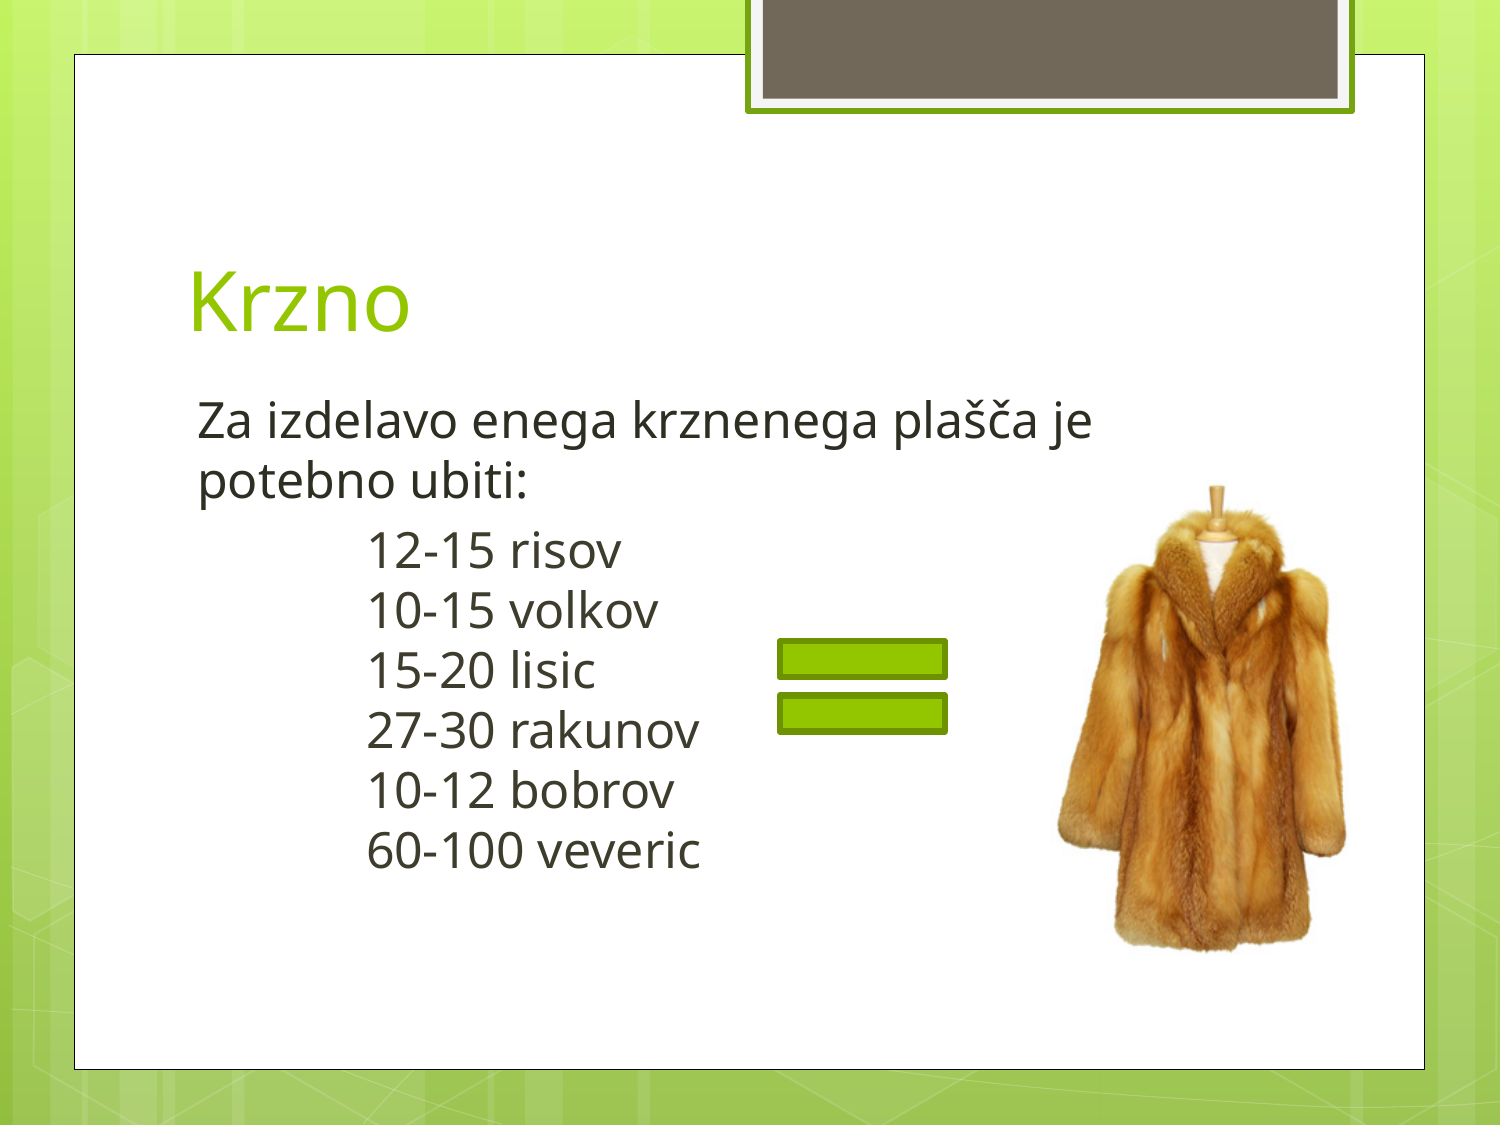

# Krzno
Za izdelavo enega krznenega plašča je potebno ubiti:
 12-15 risov
 10-15 volkov
 15-20 lisic
 27-30 rakunov
 10-12 bobrov
 60-100 veveric